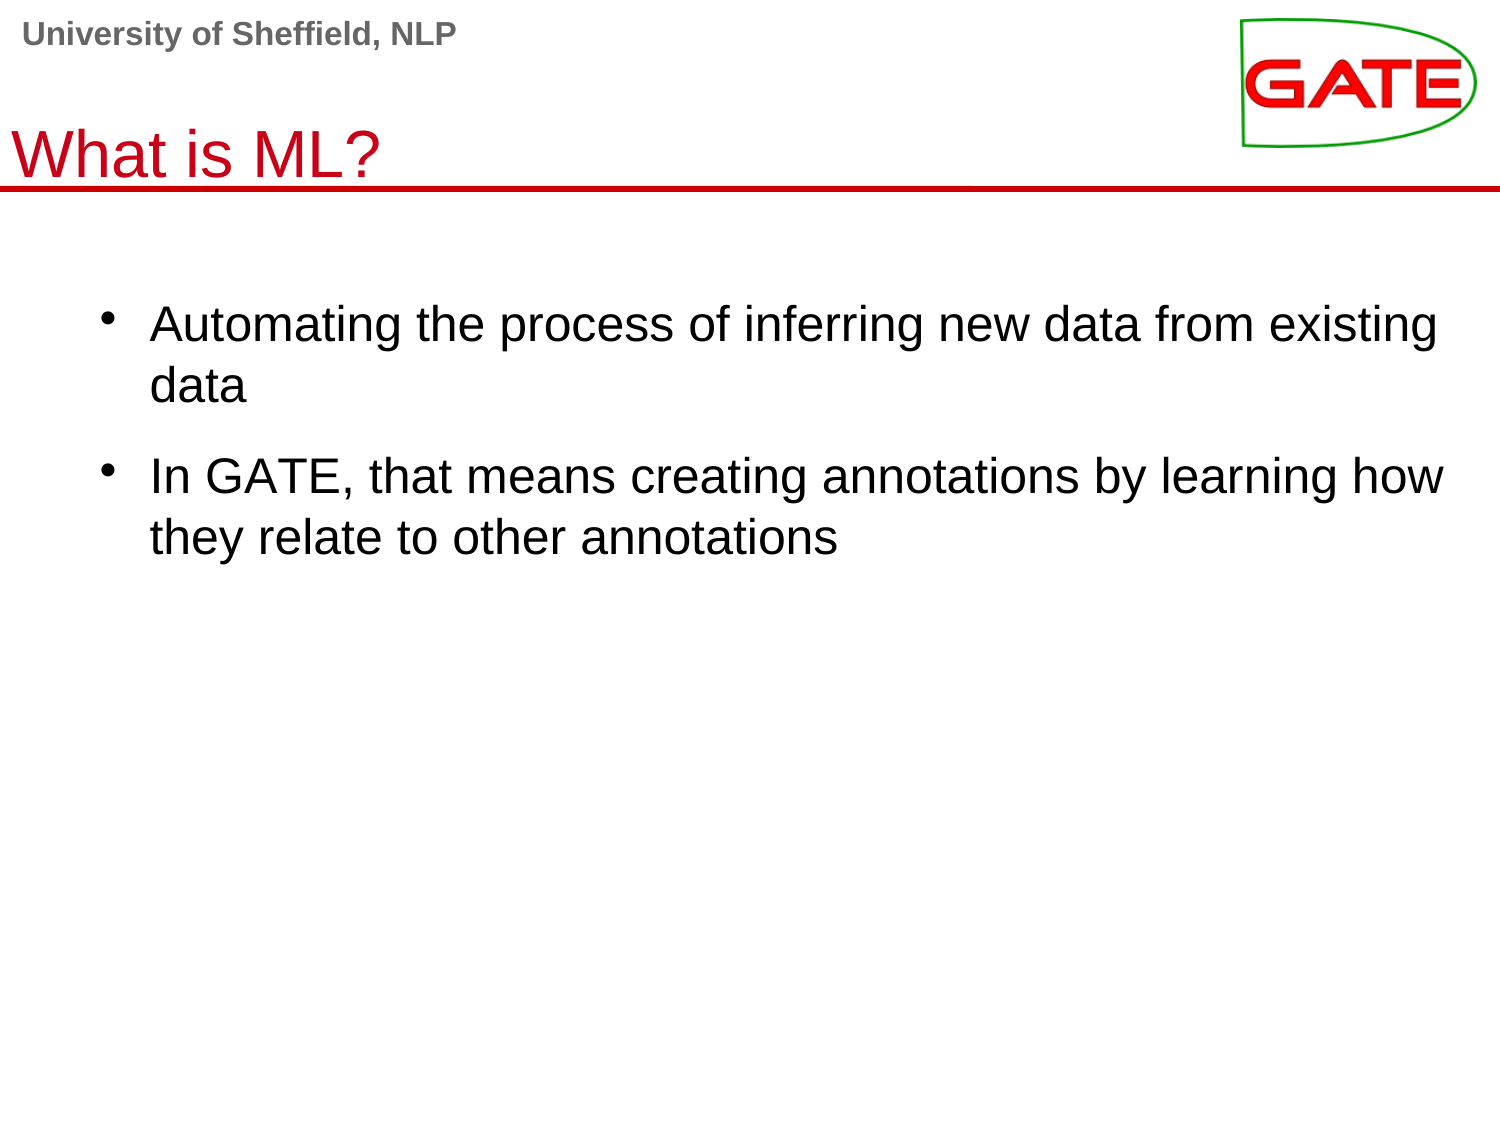

# What is ML?
Automating the process of inferring new data from existing data
In GATE, that means creating annotations by learning how they relate to other annotations